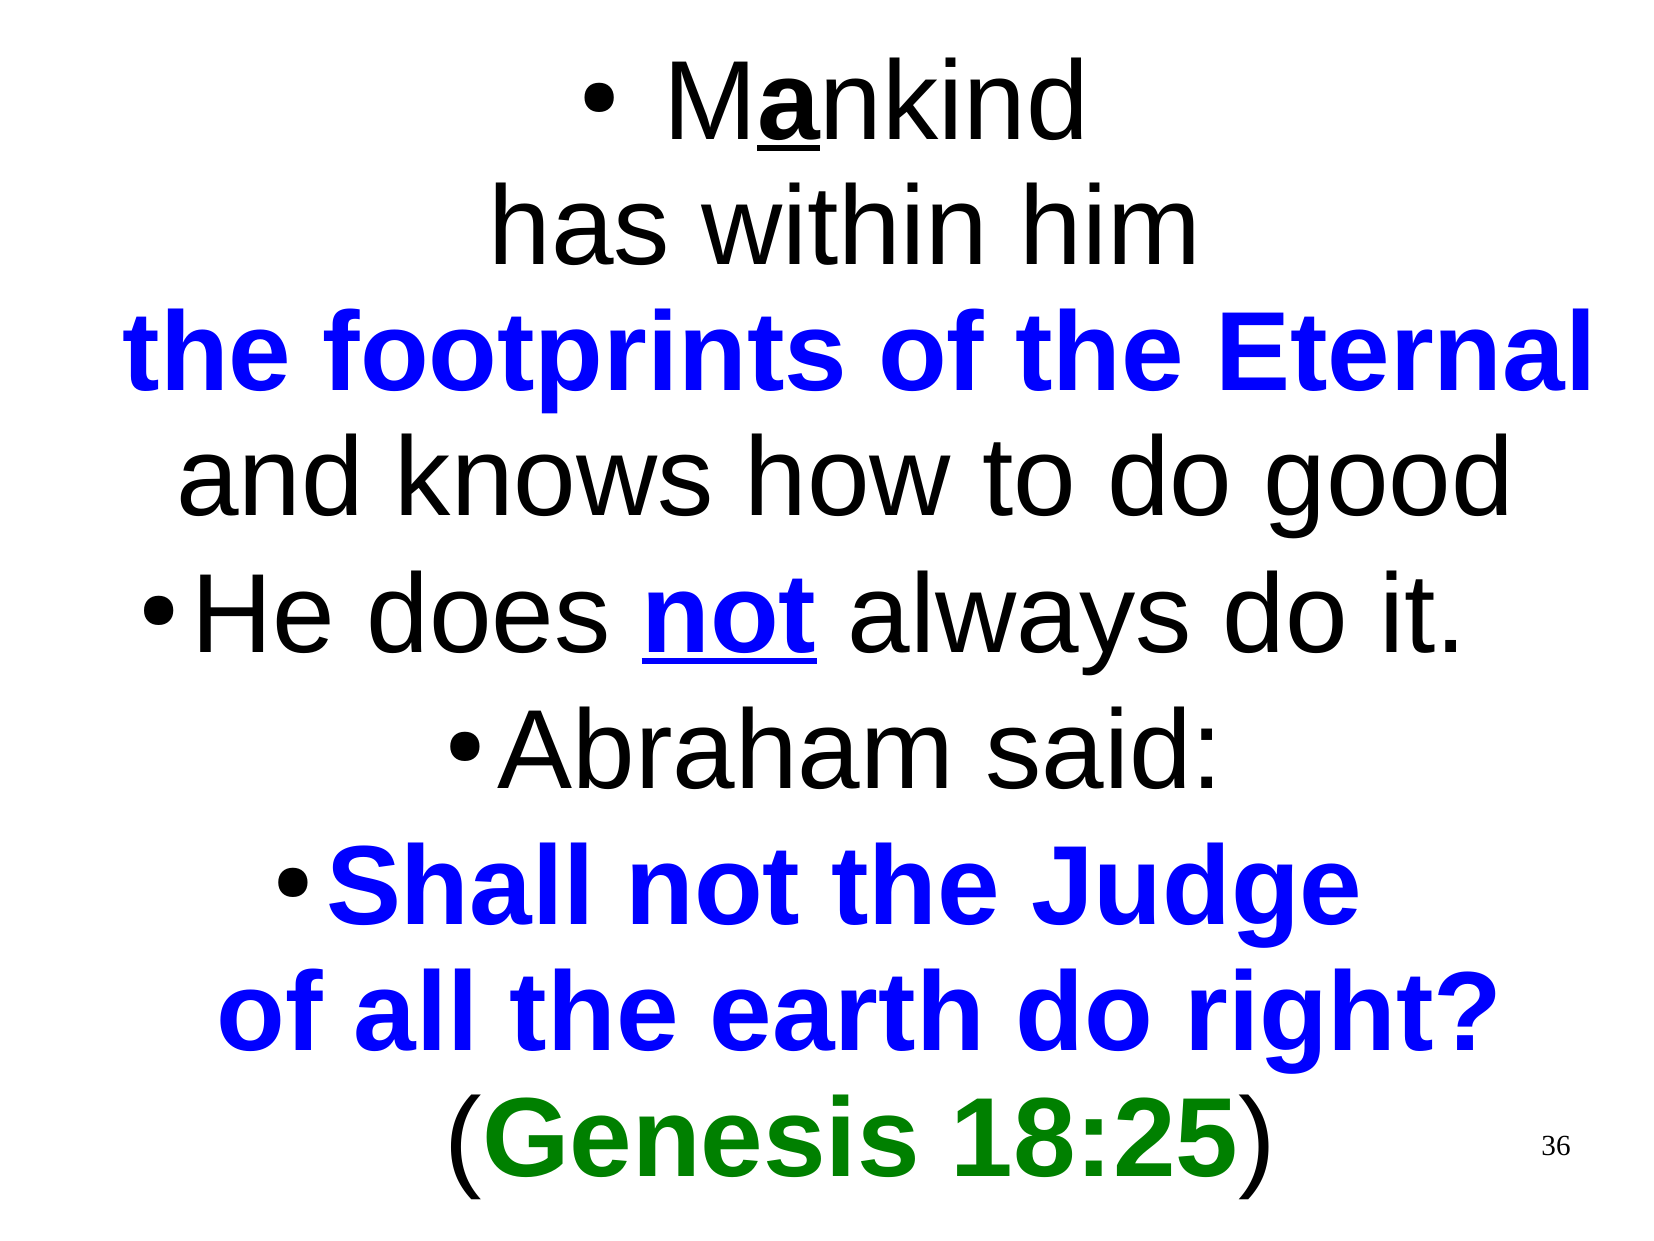

# Mankind has within him the footprints of the Eternal and knows how to do good
He does not always do it.
Abraham said:
Shall not the Judge
of all the earth do right?
(Genesis 18:25)
36